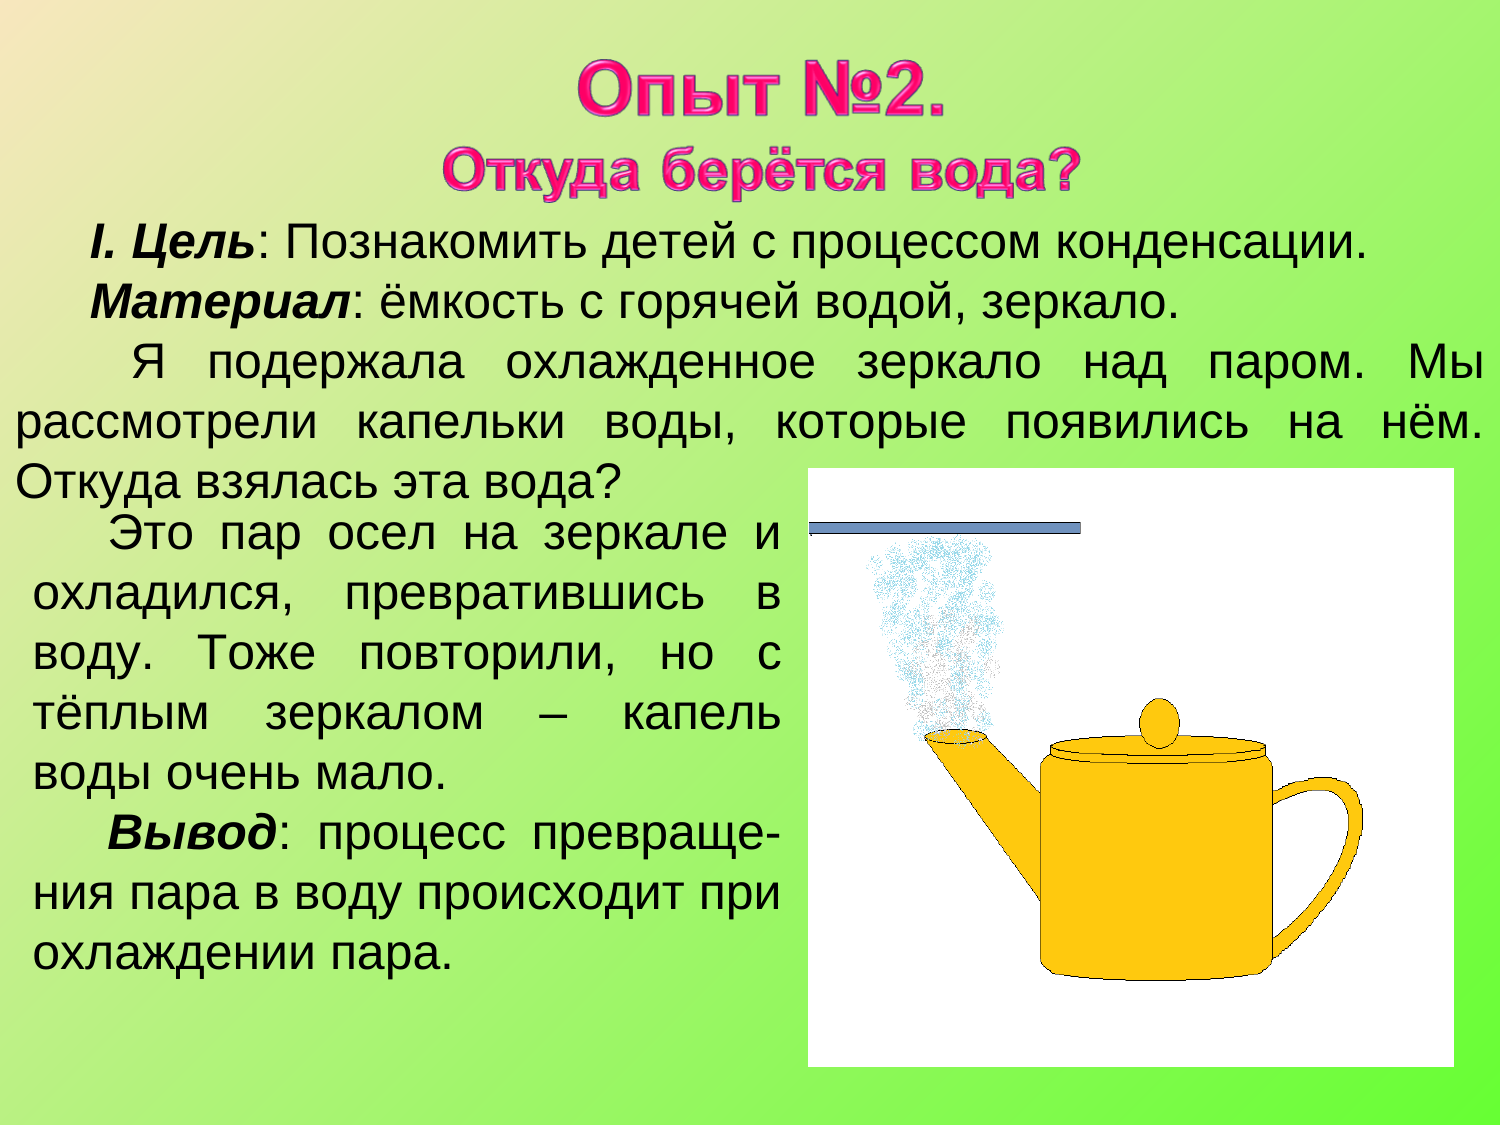

I. Цель: Познакомить детей с процессом конденсации.
Материал: ёмкость с горячей водой, зеркало.
 Я подержала охлажденное зеркало над паром. Мы рассмотрели капельки воды, которые появились на нём. Откуда взялась эта вода?
Это пар осел на зеркале и охладился, превратившись в воду. Тоже повторили, но с тёплым зеркалом – капель воды очень мало.
Вывод: процесс превраще-ния пара в воду происходит при охлаждении пара.